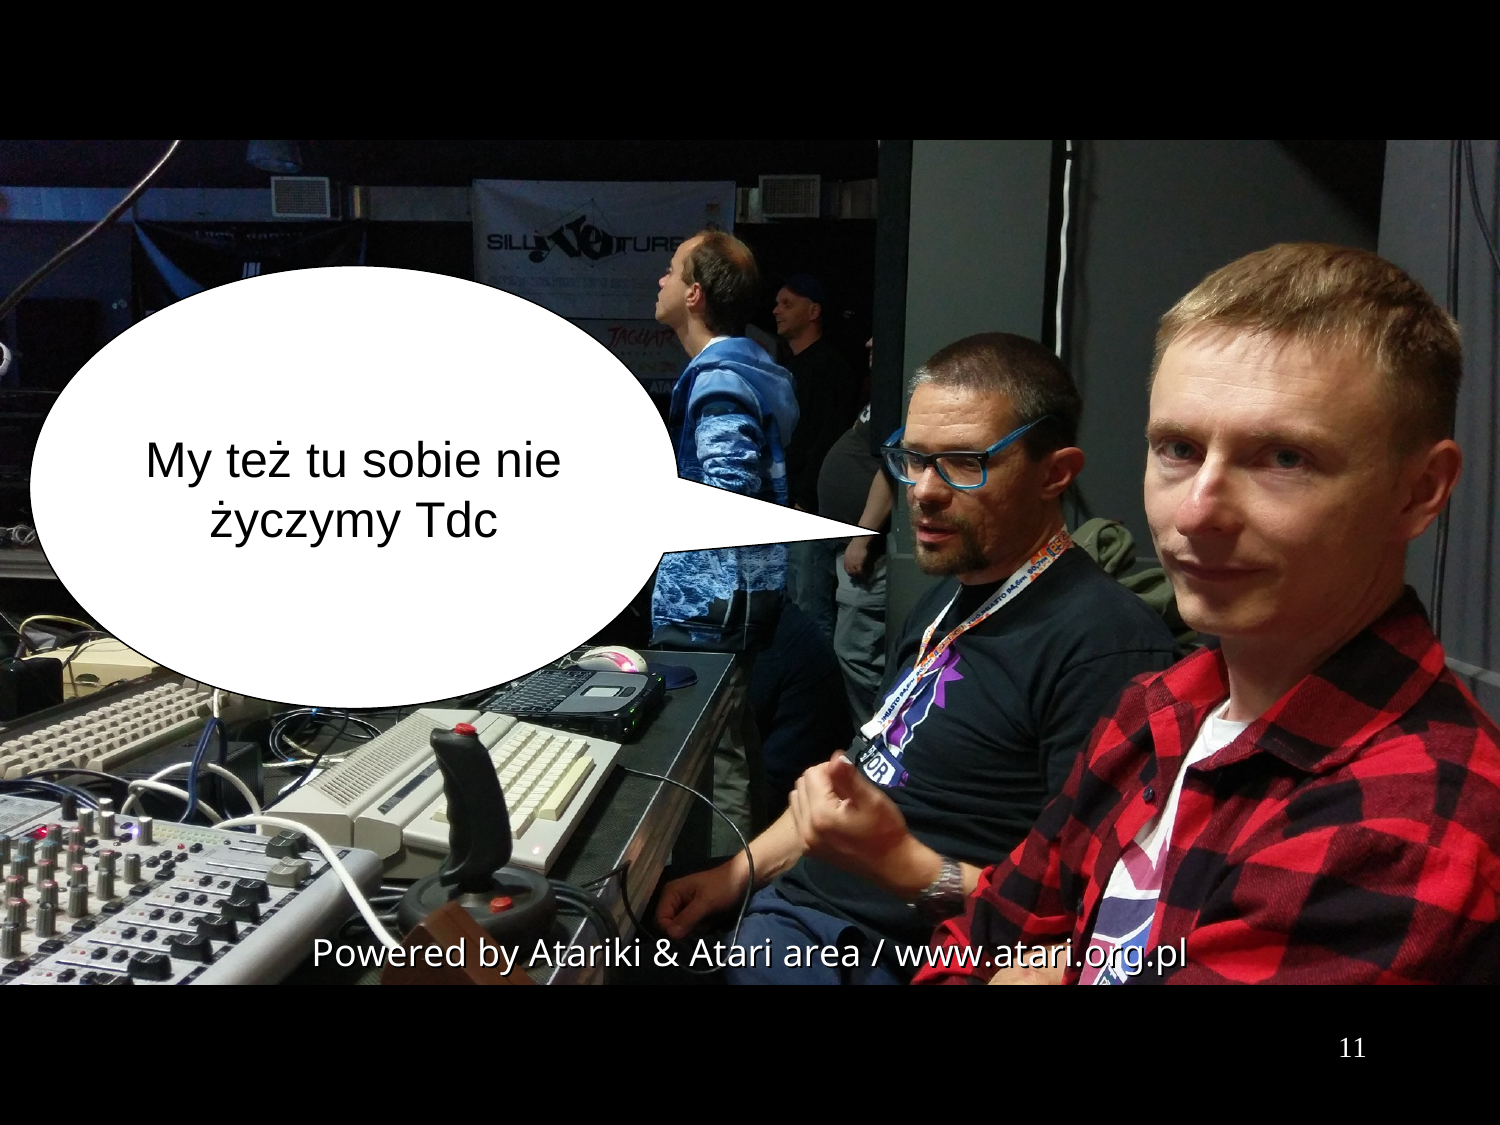

My też tu sobie nie życzymy Tdc
Powered by Atariki & Atari area / www.atari.org.pl
11